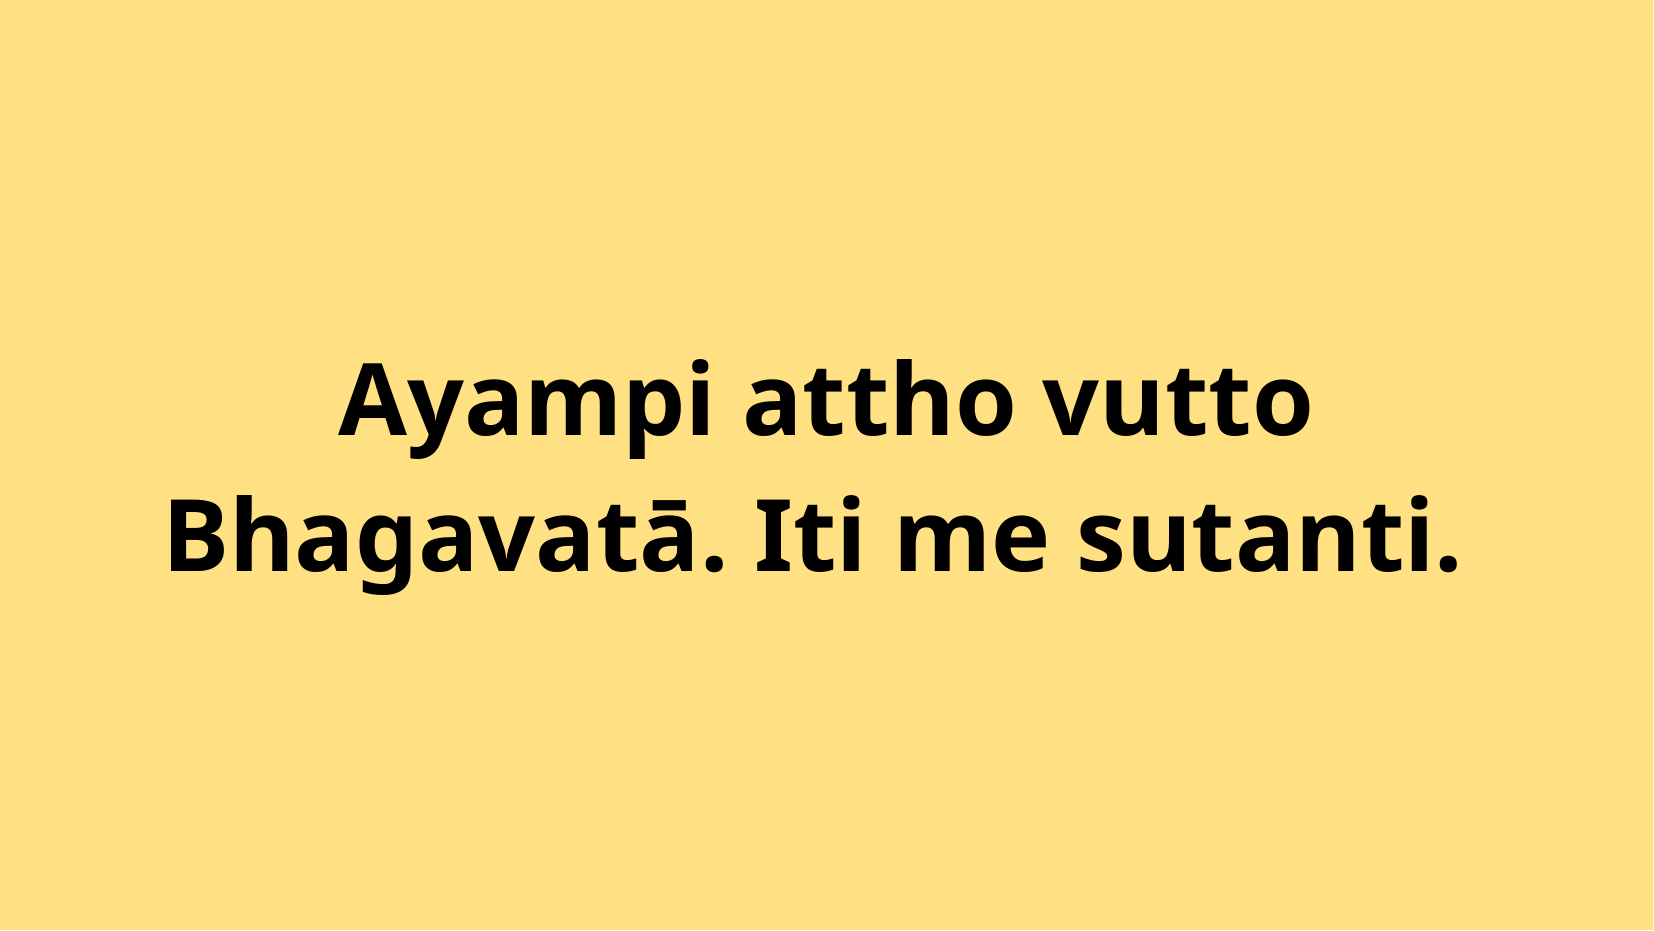

# Ayampi attho vutto Bhagavatā. Iti me sutanti.